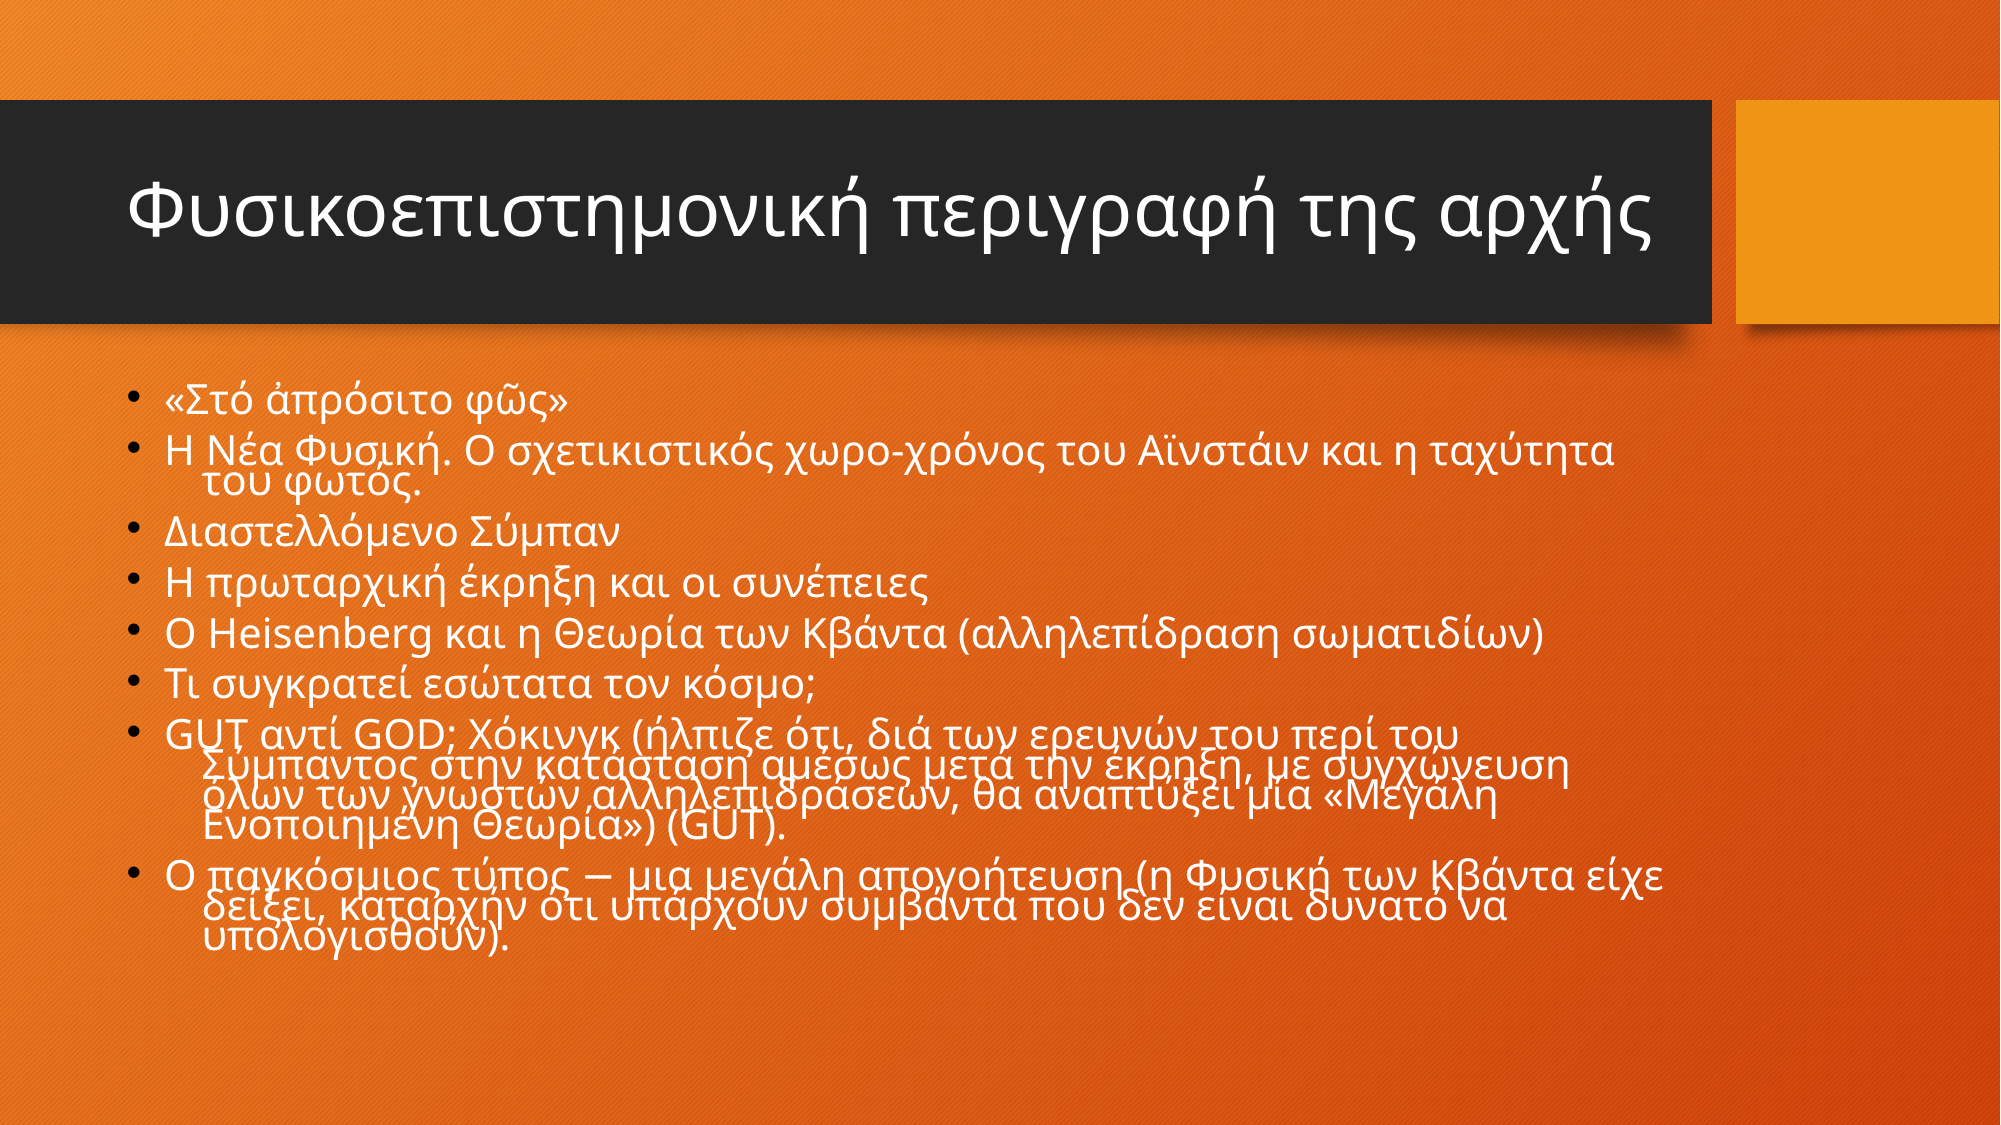

# Φυσικοεπιστημονική περιγραφή της αρχής
«Στό ἀπρόσιτο φῶς»
Η Νέα Φυσική. Ο σχετικιστικός χωρο-χρόνος του Αϊνστάιν και η ταχύτητα του φωτός.
Διαστελλόμενο Σύμπαν
Η πρωταρχική έκρηξη και οι συνέπειες
Ο Heisenberg και η Θεωρία των Κβάντα (αλληλεπίδραση σωματιδίων)
Τι συγκρατεί εσώτατα τον κόσμο;
GUT αντί GOD; Χόκινγκ (ήλπιζε ότι, διά των ερευνών του περί του Σύμπαντος στην κατάσταση αμέσως μετά την έκρηξη, με συγχώνευση όλων των γνωστών αλληλεπιδράσεων, θα αναπτύξει μία «Μεγάλη Ενοποιημένη Θεωρία») (GUT).
Ο παγκόσμιος τύπος − μια μεγάλη απογοήτευση (η Φυσική των Κβάντα είχε δείξει, καταρχήν ότι υπάρχουν συμβάντα που δεν είναι δυνατό να υπολογισθούν).